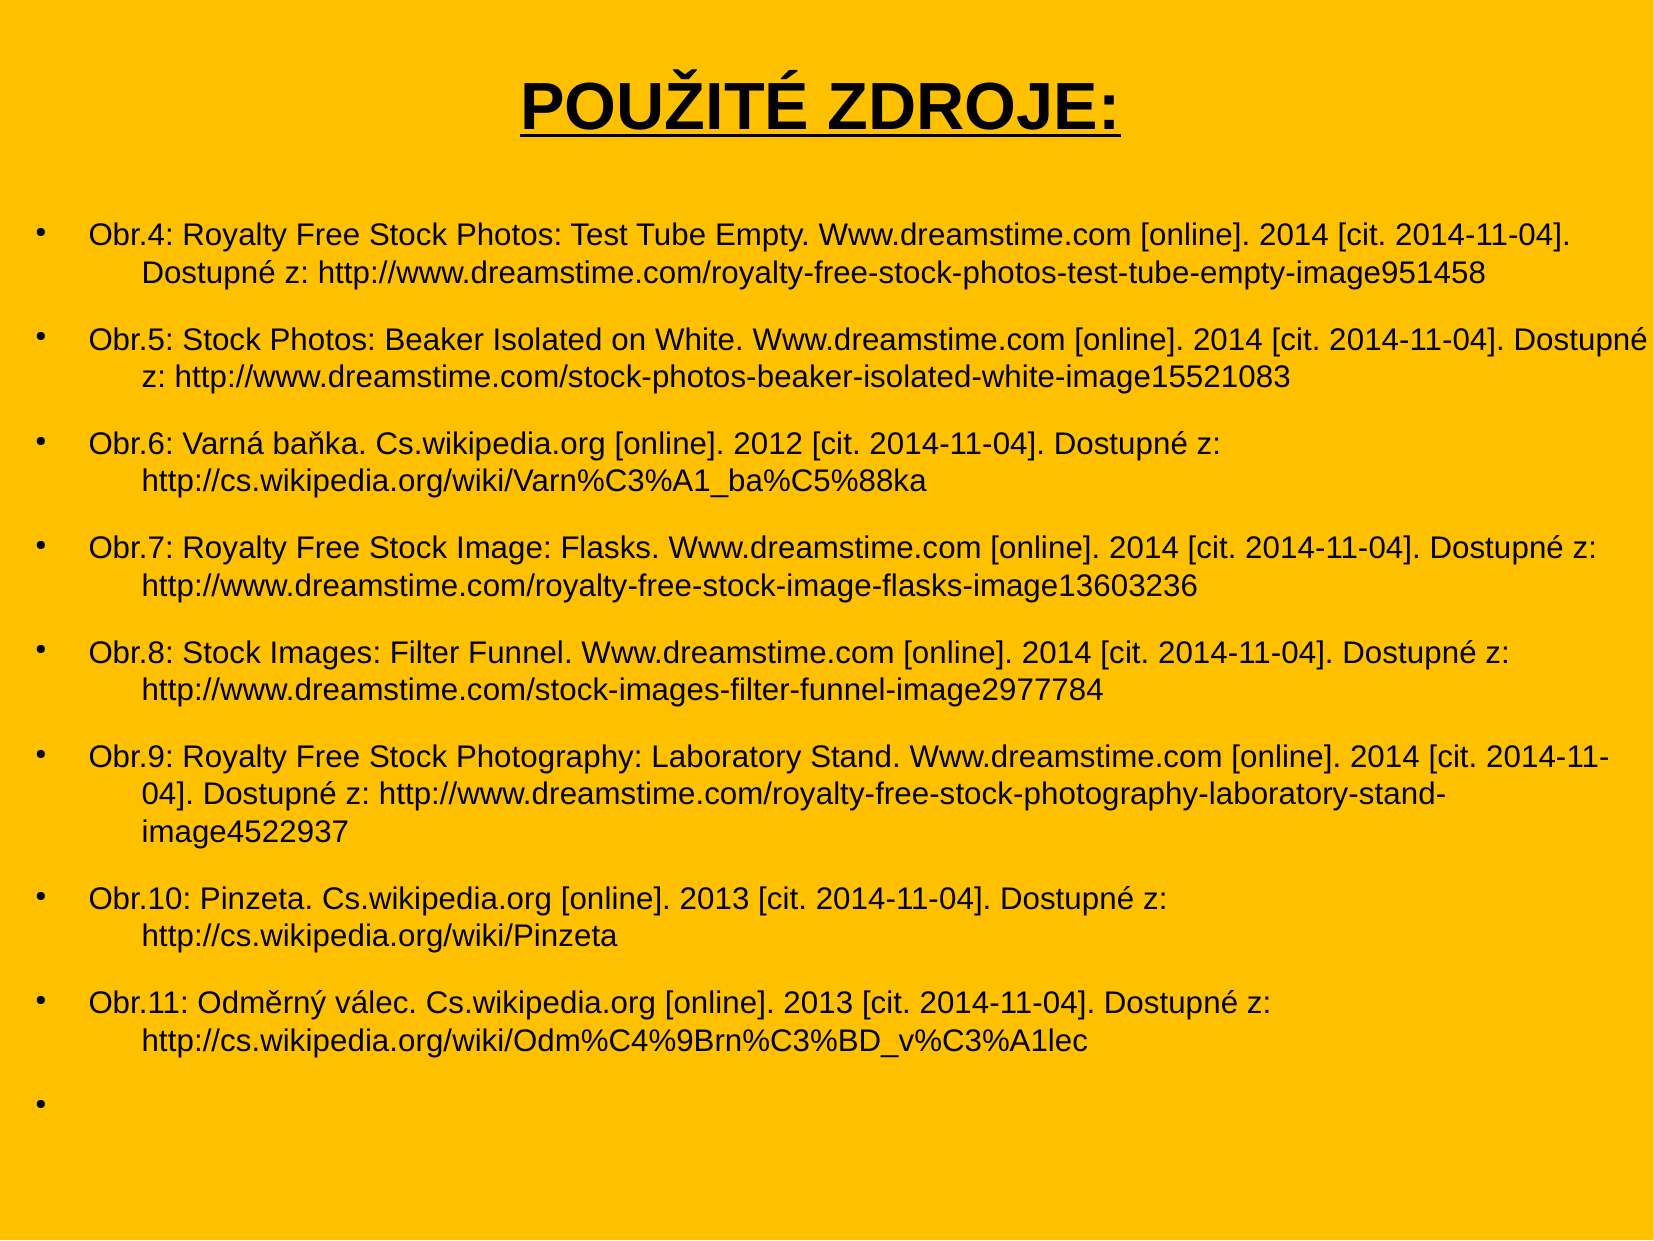

# POUŽITÉ ZDROJE:
Obr.4: Royalty Free Stock Photos: Test Tube Empty. Www.dreamstime.com [online]. 2014 [cit. 2014-11-04]. Dostupné z: http://www.dreamstime.com/royalty-free-stock-photos-test-tube-empty-image951458
Obr.5: Stock Photos: Beaker Isolated on White. Www.dreamstime.com [online]. 2014 [cit. 2014-11-04]. Dostupné z: http://www.dreamstime.com/stock-photos-beaker-isolated-white-image15521083
Obr.6: Varná baňka. Cs.wikipedia.org [online]. 2012 [cit. 2014-11-04]. Dostupné z: http://cs.wikipedia.org/wiki/Varn%C3%A1_ba%C5%88ka
Obr.7: Royalty Free Stock Image: Flasks. Www.dreamstime.com [online]. 2014 [cit. 2014-11-04]. Dostupné z: http://www.dreamstime.com/royalty-free-stock-image-flasks-image13603236
Obr.8: Stock Images: Filter Funnel. Www.dreamstime.com [online]. 2014 [cit. 2014-11-04]. Dostupné z: http://www.dreamstime.com/stock-images-filter-funnel-image2977784
Obr.9: Royalty Free Stock Photography: Laboratory Stand. Www.dreamstime.com [online]. 2014 [cit. 2014-11-04]. Dostupné z: http://www.dreamstime.com/royalty-free-stock-photography-laboratory-stand-image4522937
Obr.10: Pinzeta. Cs.wikipedia.org [online]. 2013 [cit. 2014-11-04]. Dostupné z: http://cs.wikipedia.org/wiki/Pinzeta
Obr.11: Odměrný válec. Cs.wikipedia.org [online]. 2013 [cit. 2014-11-04]. Dostupné z: http://cs.wikipedia.org/wiki/Odm%C4%9Brn%C3%BD_v%C3%A1lec